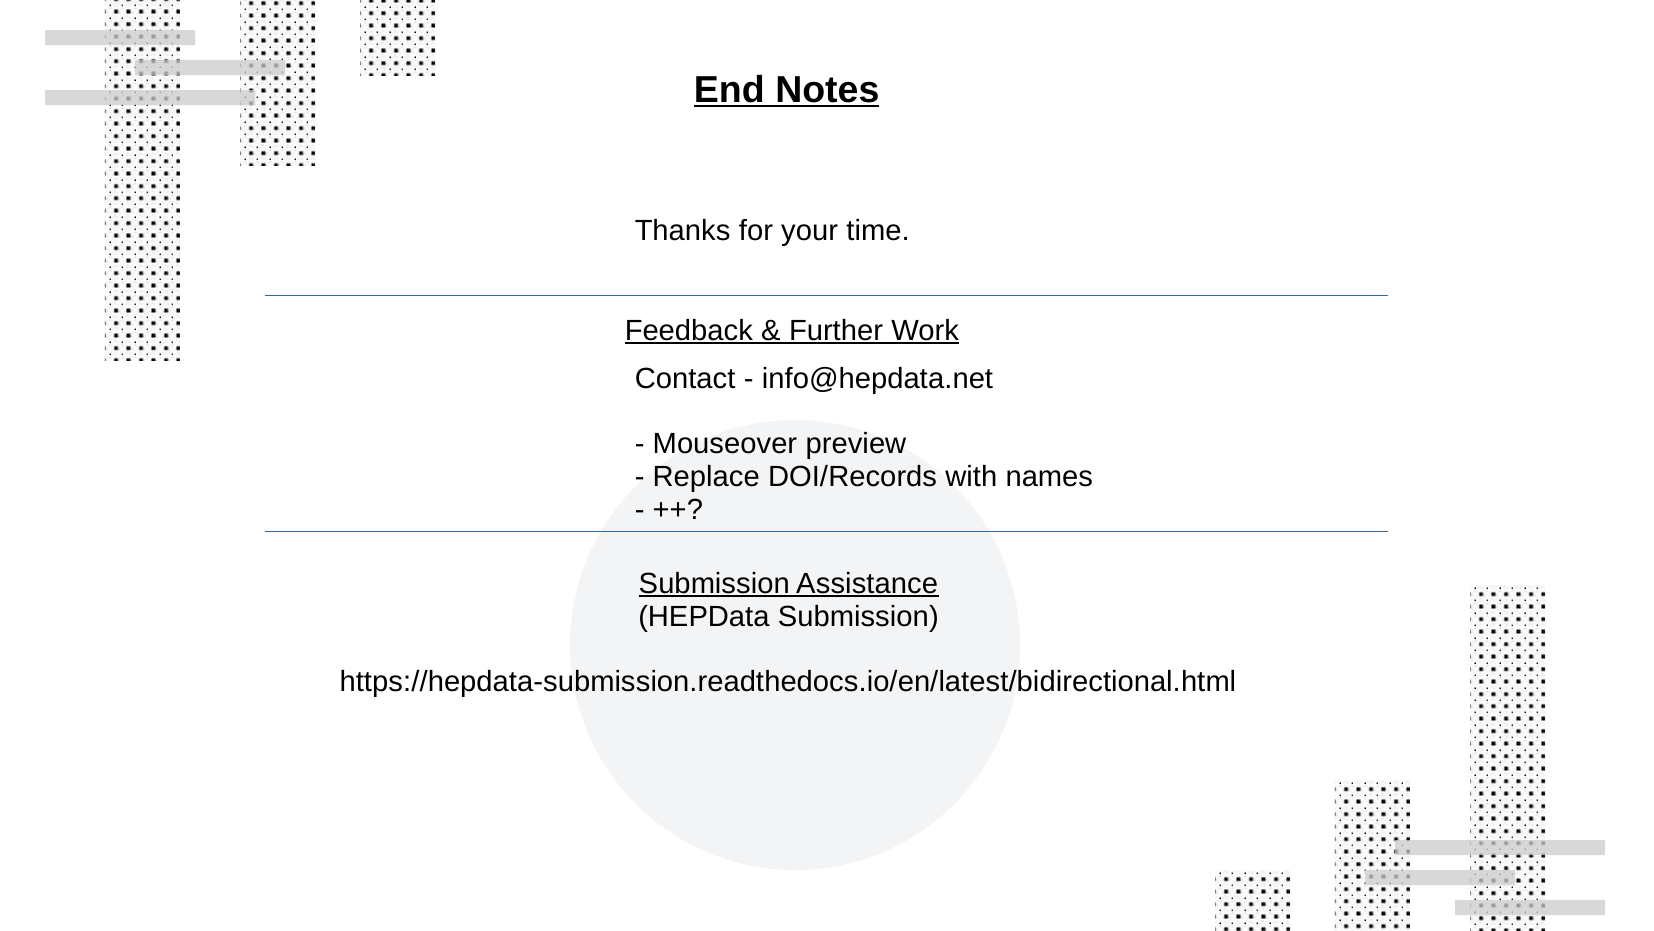

End Notes
Thanks for your time.
Feedback & Further Work
Contact - info@hepdata.net
- Mouseover preview
- Replace DOI/Records with names
- ++?
Submission Assistance
(HEPData Submission)
https://hepdata-submission.readthedocs.io/en/latest/bidirectional.html